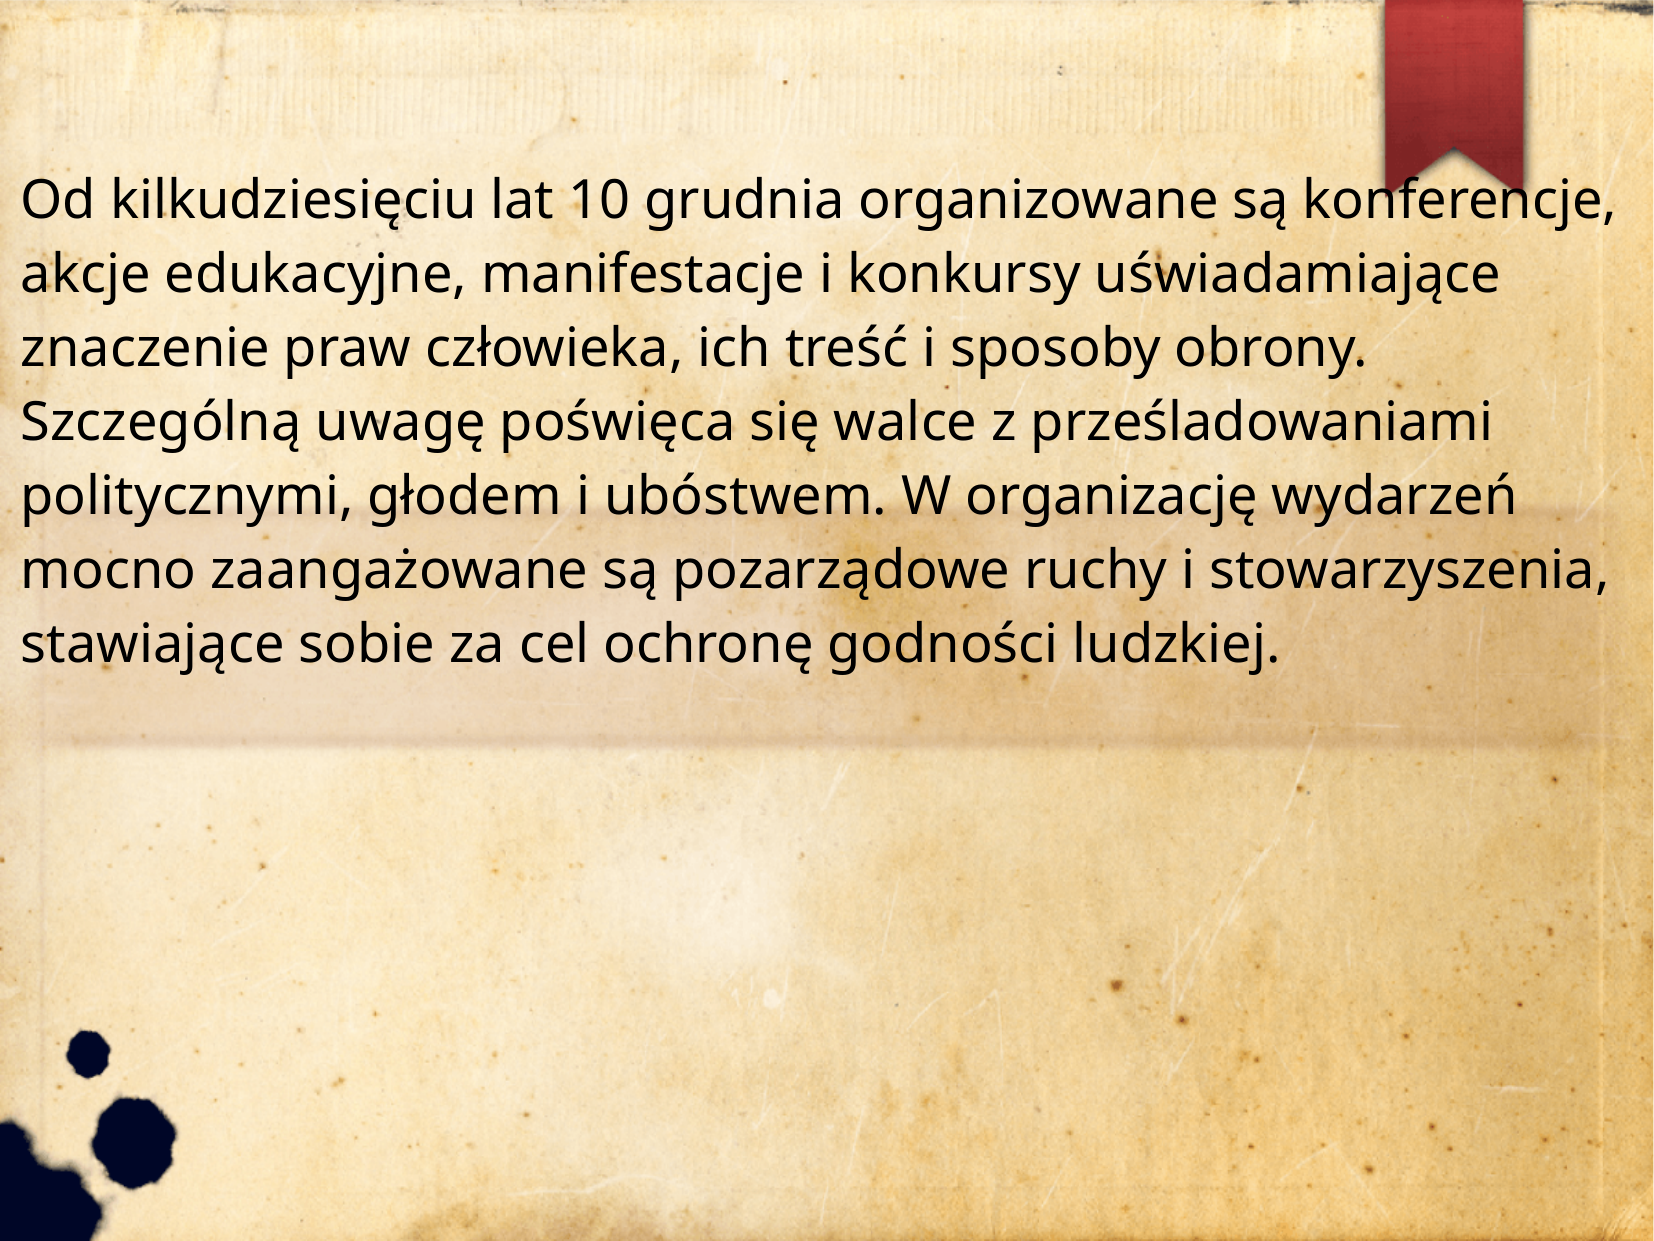

Od kilkudziesięciu lat 10 grudnia organizowane są konferencje, akcje edukacyjne, manifestacje i konkursy uświadamiające znaczenie praw człowieka, ich treść i sposoby obrony. Szczególną uwagę poświęca się walce z prześladowaniami politycznymi, głodem i ubóstwem. W organizację wydarzeń mocno zaangażowane są pozarządowe ruchy i stowarzyszenia, stawiające sobie za cel ochronę godności ludzkiej.